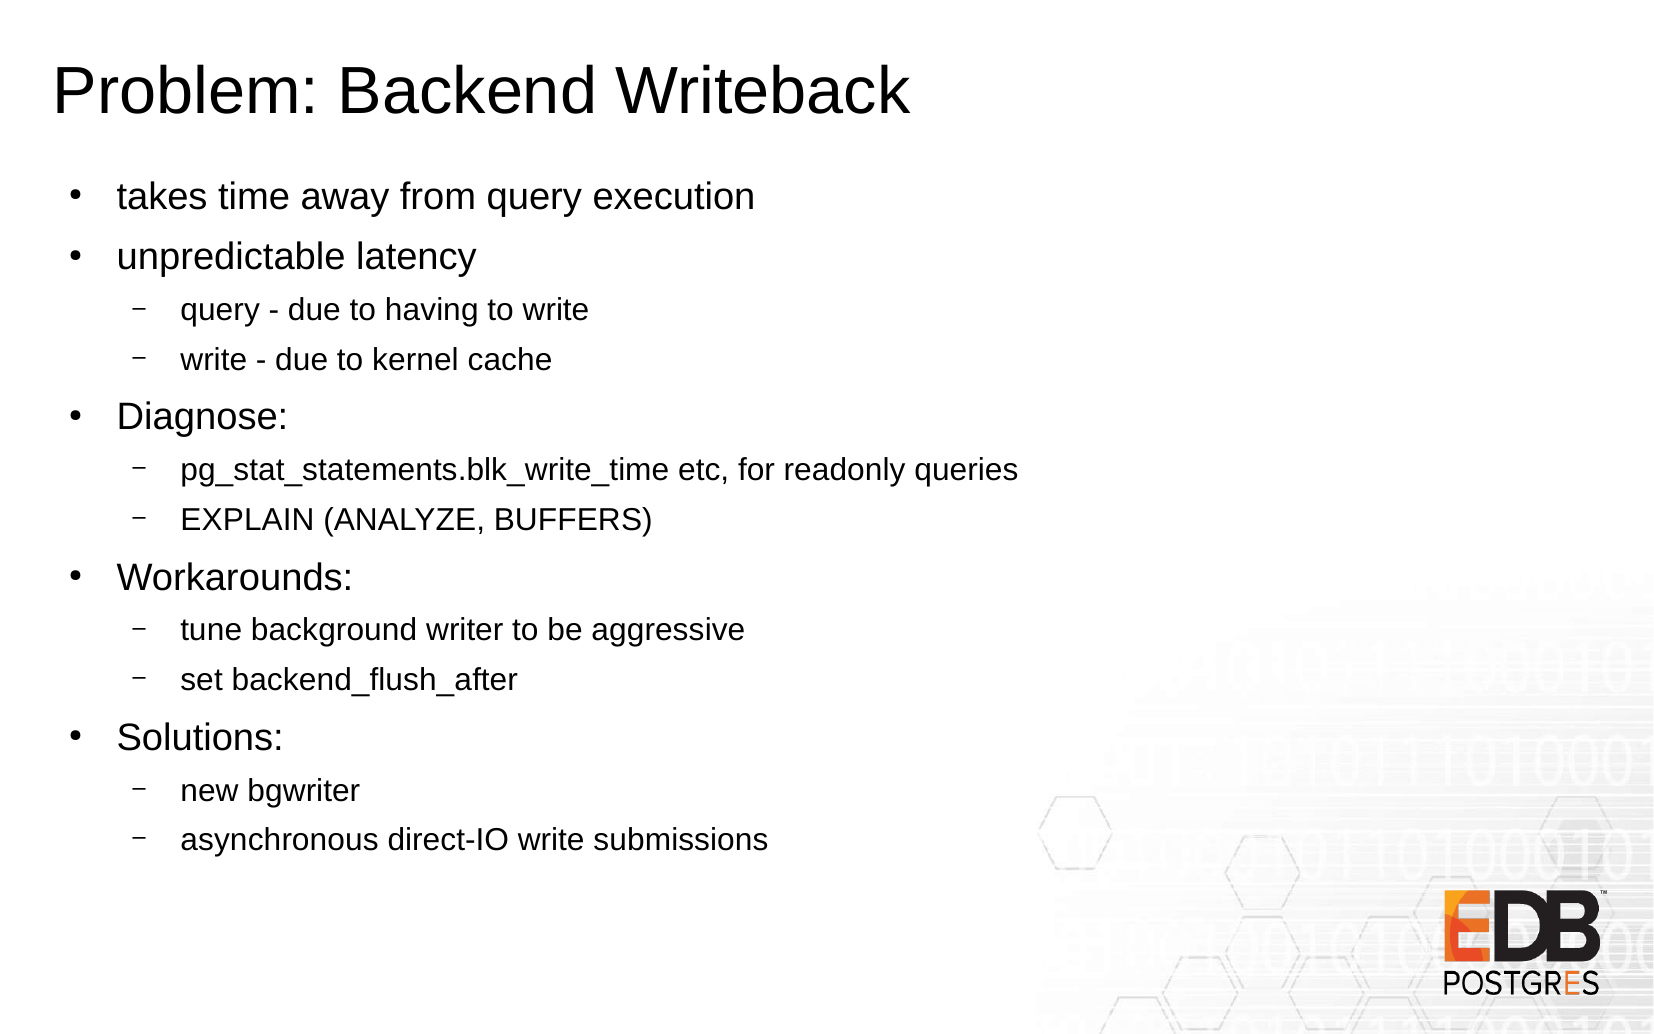

# Problem: Backend Writeback
takes time away from query execution
unpredictable latency
query - due to having to write
write - due to kernel cache
Diagnose:
pg_stat_statements.blk_write_time etc, for readonly queries
EXPLAIN (ANALYZE, BUFFERS)
Workarounds:
tune background writer to be aggressive
set backend_flush_after
Solutions:
new bgwriter
asynchronous direct-IO write submissions